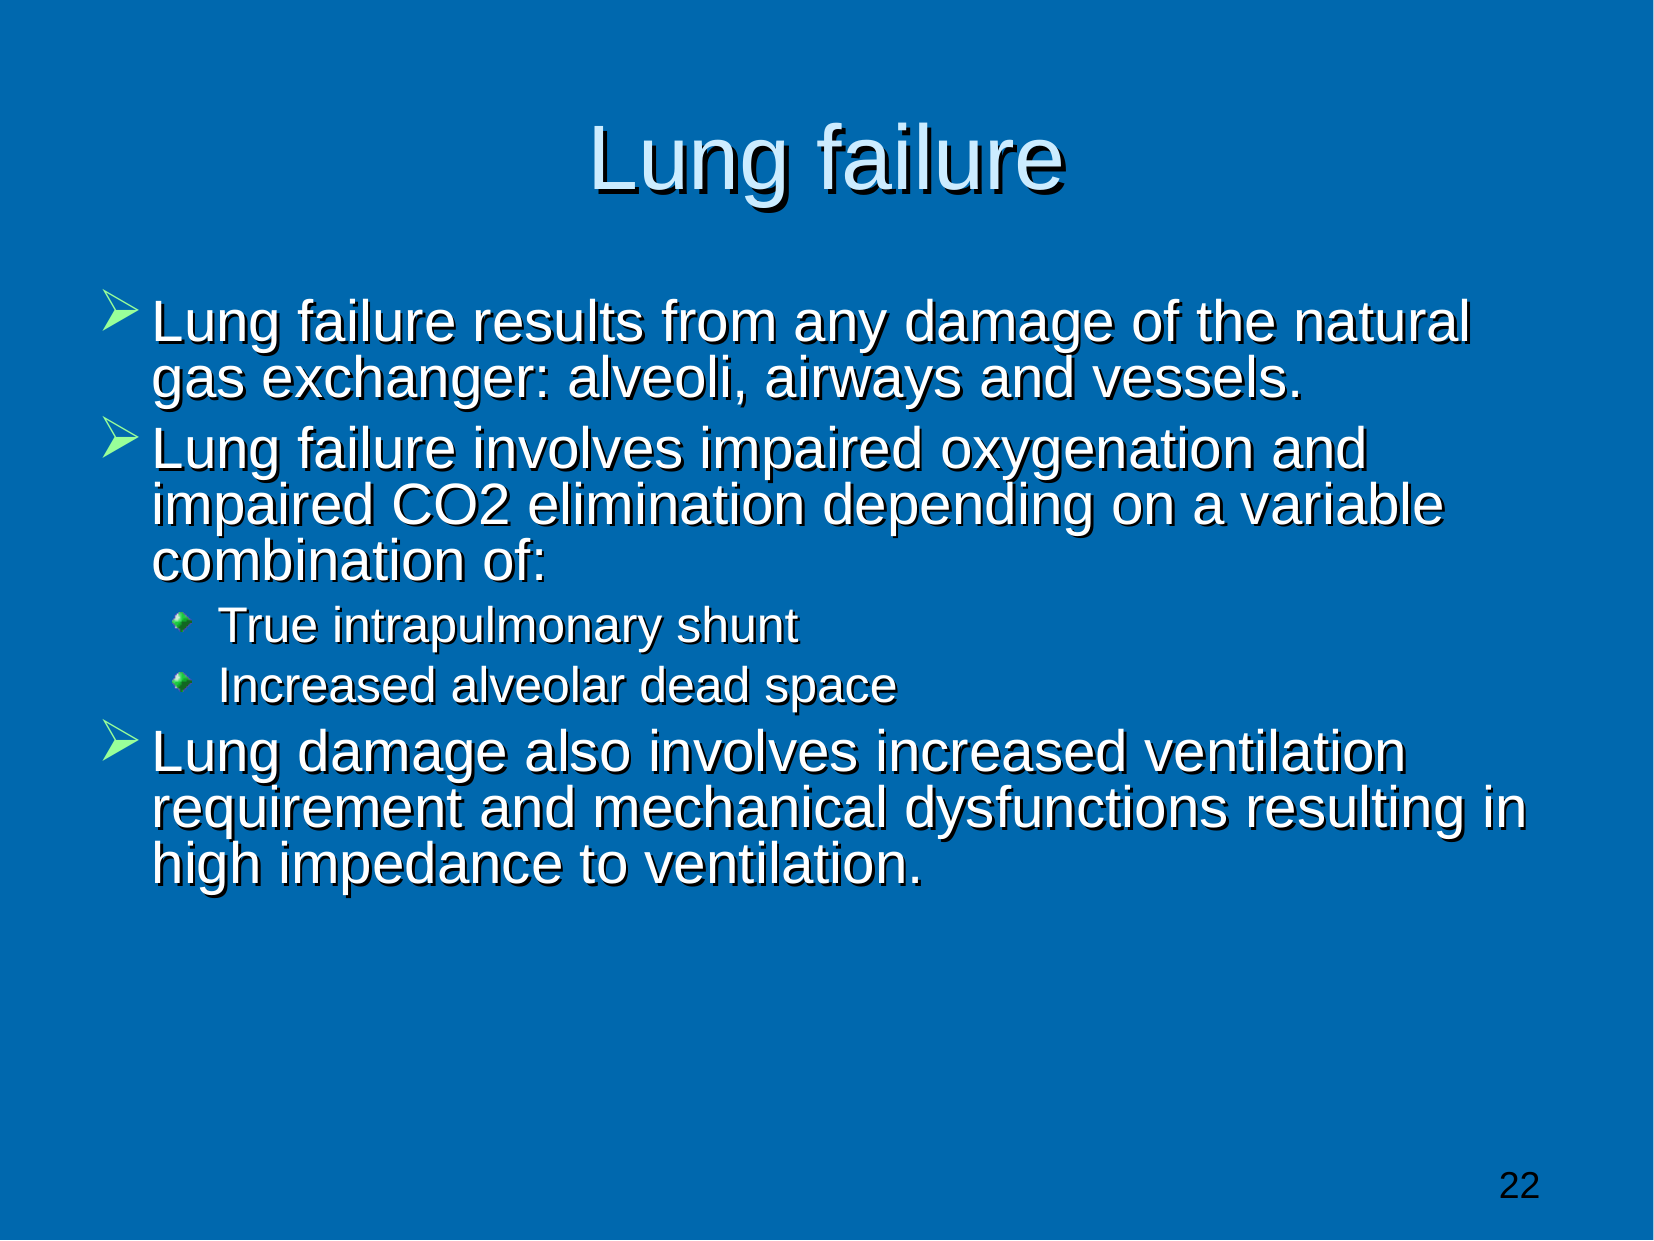

Lung failure
Lung failure results from any damage of the natural gas exchanger: alveoli, airways and vessels.
Lung failure involves impaired oxygenation and impaired CO2 elimination depending on a variable combination of:
True intrapulmonary shunt
Increased alveolar dead space
Lung damage also involves increased ventilation requirement and mechanical dysfunctions resulting in high impedance to ventilation.